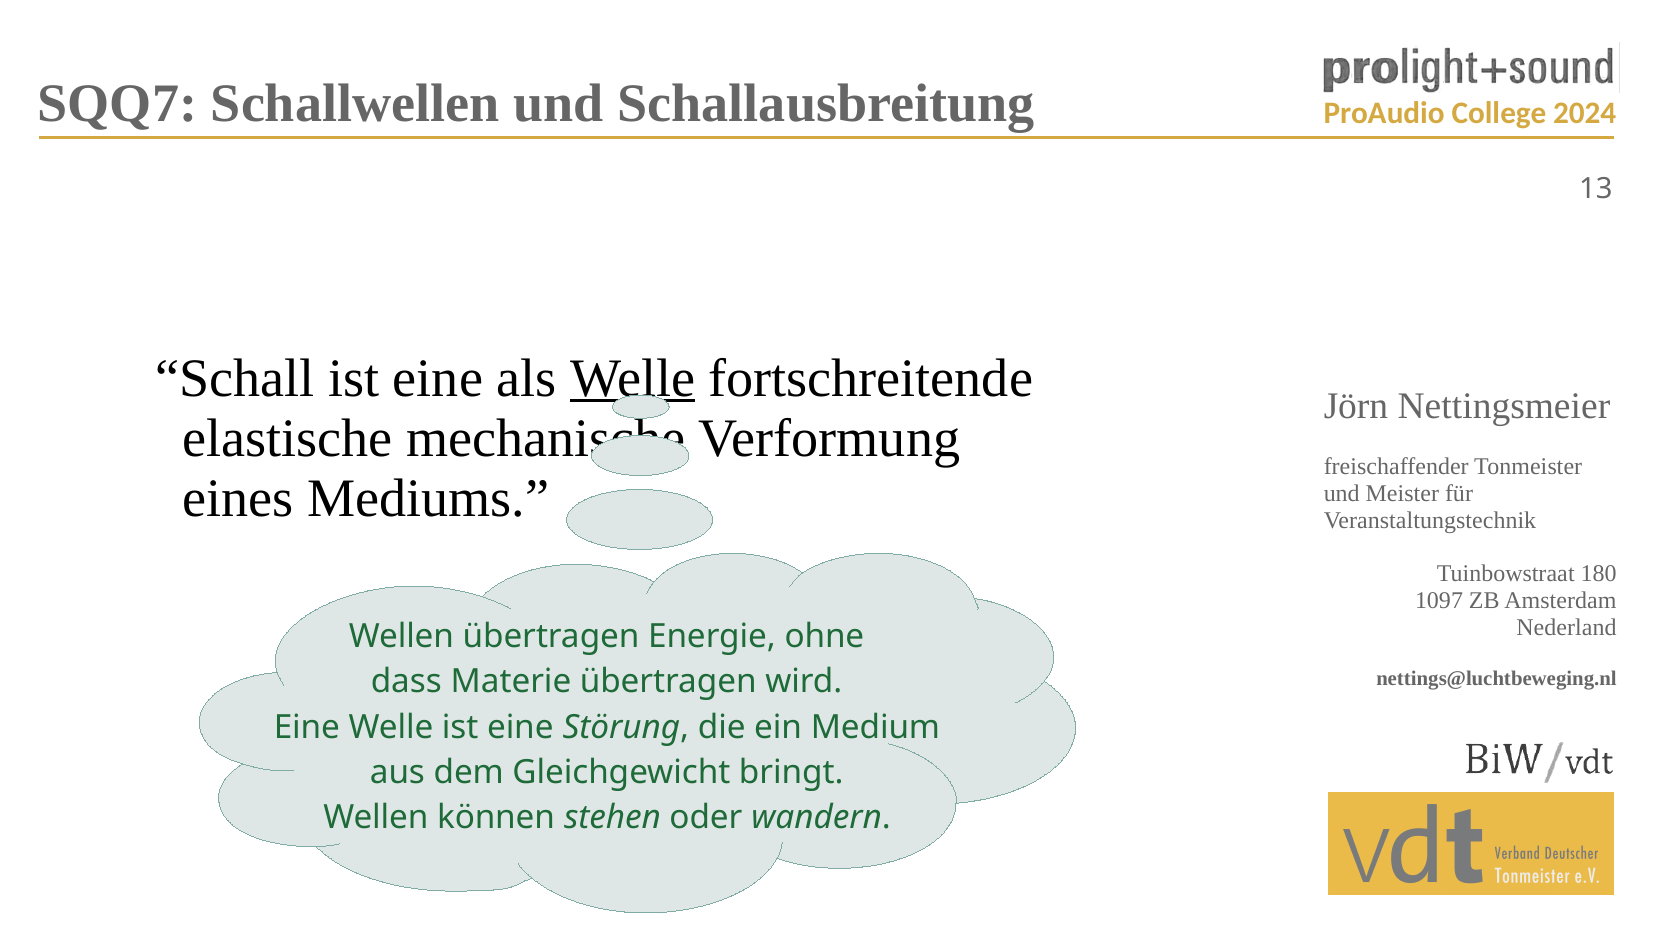

# SQQ7: Schallwellen und Schallausbreitung
13
“Schall ist eine als Welle fortschreitende
 elastische mechanische Verformung
 eines Mediums.”
Wellen übertragen Energie, ohne
dass Materie übertragen wird.
Eine Welle ist eine Störung, die ein Medium
aus dem Gleichgewicht bringt.
Wellen können stehen oder wandern.